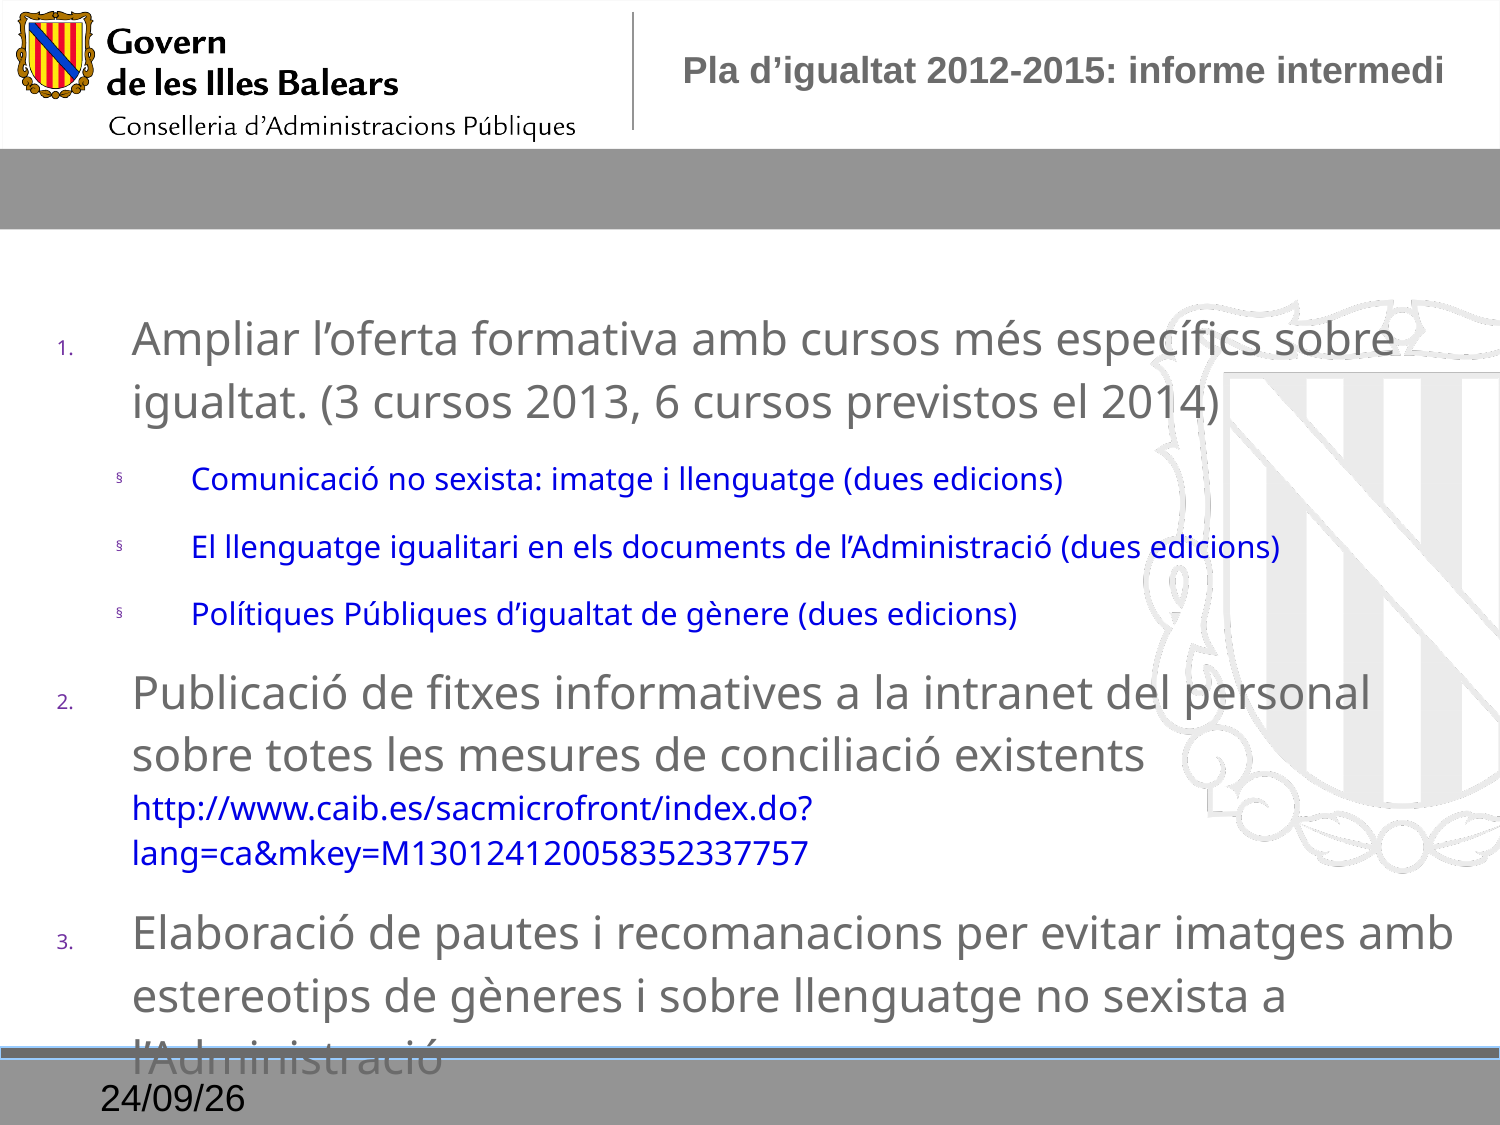

# Ampliar l’oferta formativa amb cursos més específics sobre igualtat. (3 cursos 2013, 6 cursos previstos el 2014)
Comunicació no sexista: imatge i llenguatge (dues edicions)
El llenguatge igualitari en els documents de l’Administració (dues edicions)
Polítiques Públiques d’igualtat de gènere (dues edicions)
Publicació de fitxes informatives a la intranet del personal sobre totes les mesures de conciliació existents http://www.caib.es/sacmicrofront/index.do?lang=ca&mkey=M130124120058352337757
Elaboració de pautes i recomanacions per evitar imatges amb estereotips de gèneres i sobre llenguatge no sexista a l’Administració